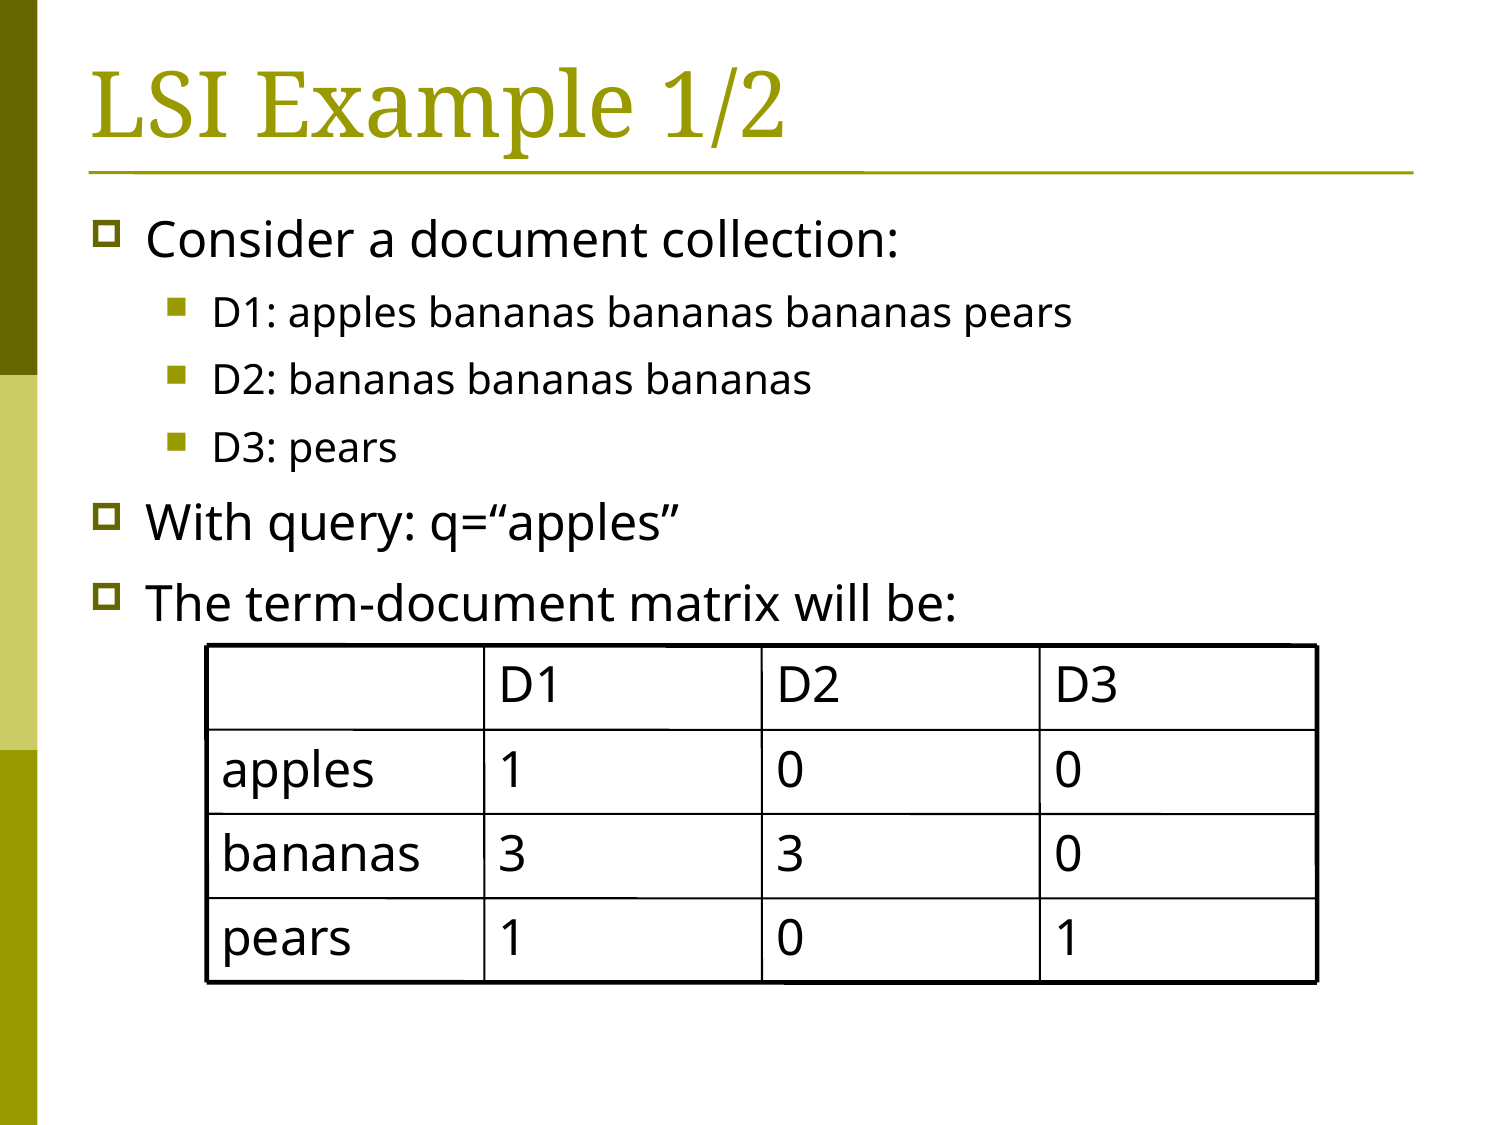

# LSI Example 1/2
Consider a document collection:
D1: apples bananas bananas bananas pears
D2: bananas bananas bananas
D3: pears
With query: q=“apples”
The term-document matrix will be:
D1
D2
D3
apples
1
0
0
bananas
3
3
0
pears
1
0
1